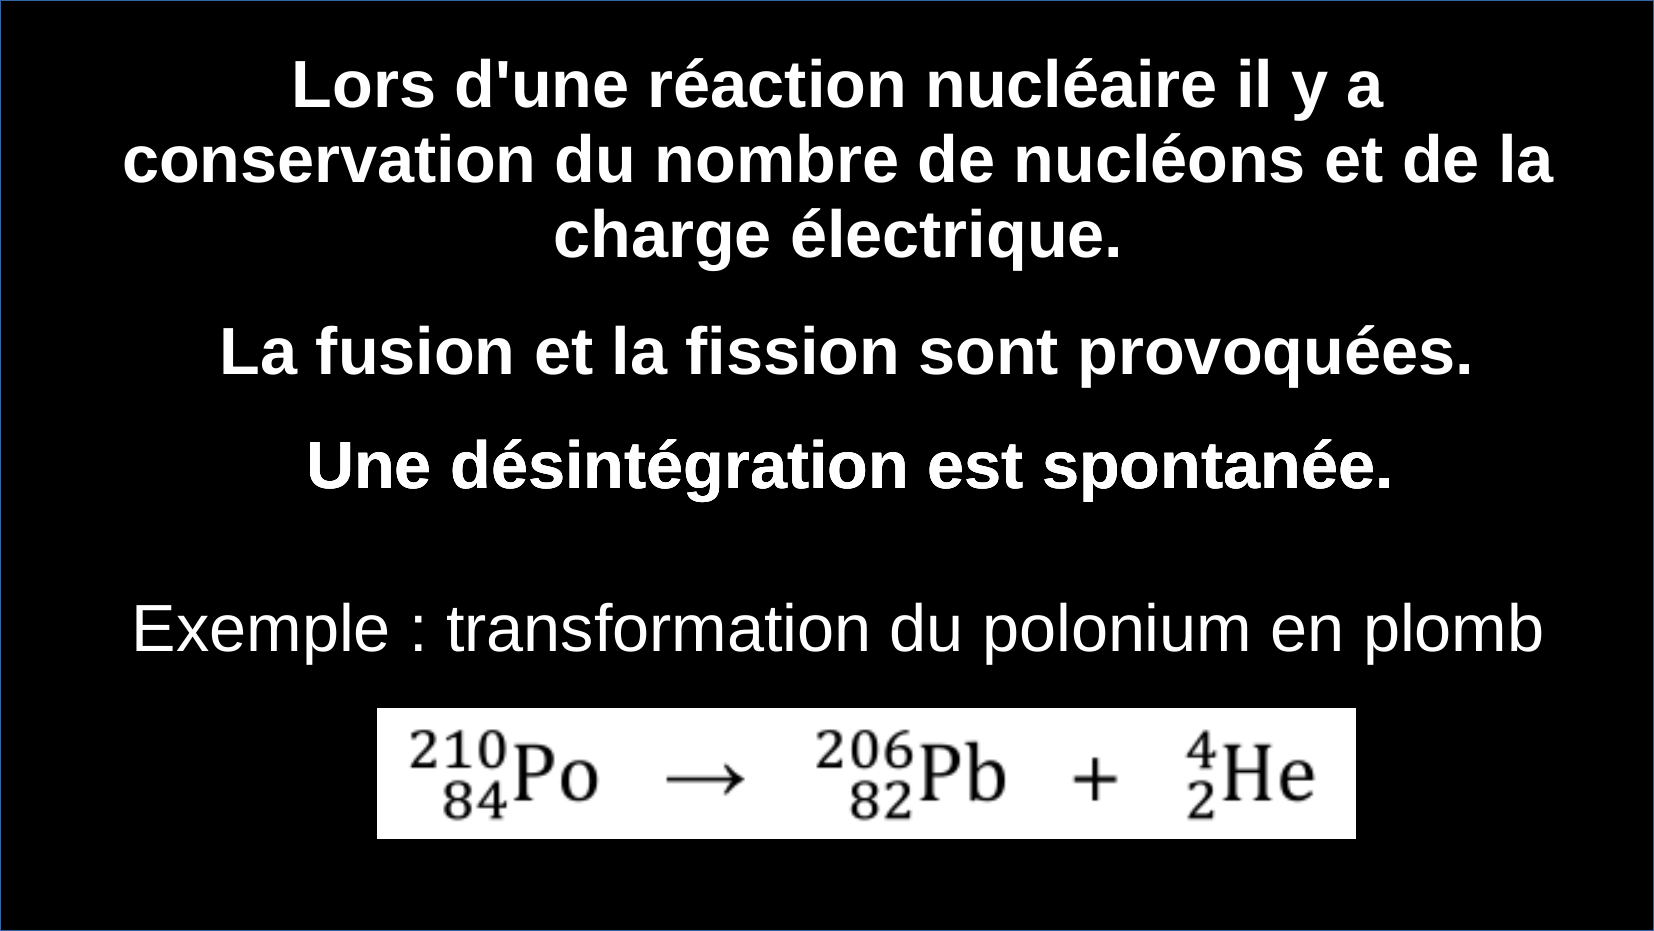

Lors d'une réaction nucléaire il y a conservation du nombre de nucléons et de la charge électrique.
# La fusion et la fission sont provoquées.
Une désintégration est spontanée.
Une désintégration est spontanée.
Une désintégration est spontanée.
Exemple : transformation du polonium en plomb